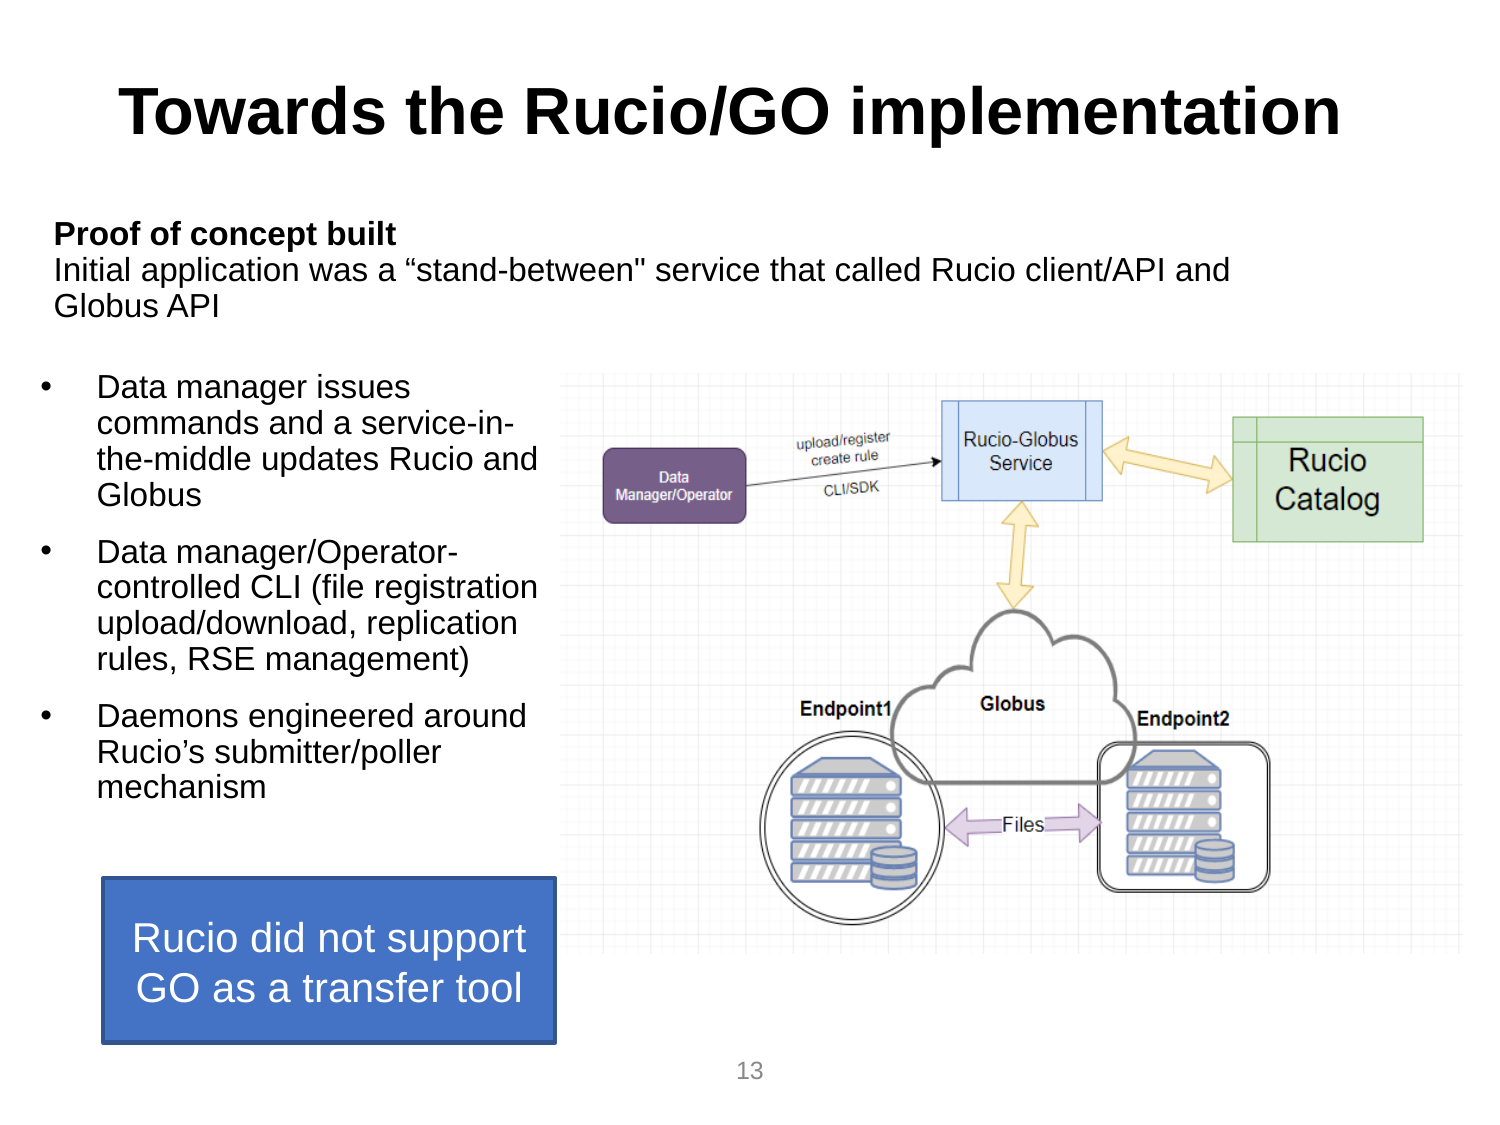

Towards the Rucio/GO implementation
Proof of concept built
Initial application was a “stand-between" service that called Rucio client/API and Globus API
Data manager issues commands and a service-in-the-middle updates Rucio and Globus
Data manager/Operator-controlled CLI (file registration upload/download, replication rules, RSE management)
Daemons engineered around Rucio’s submitter/poller mechanism
Rucio did not support GO as a transfer tool